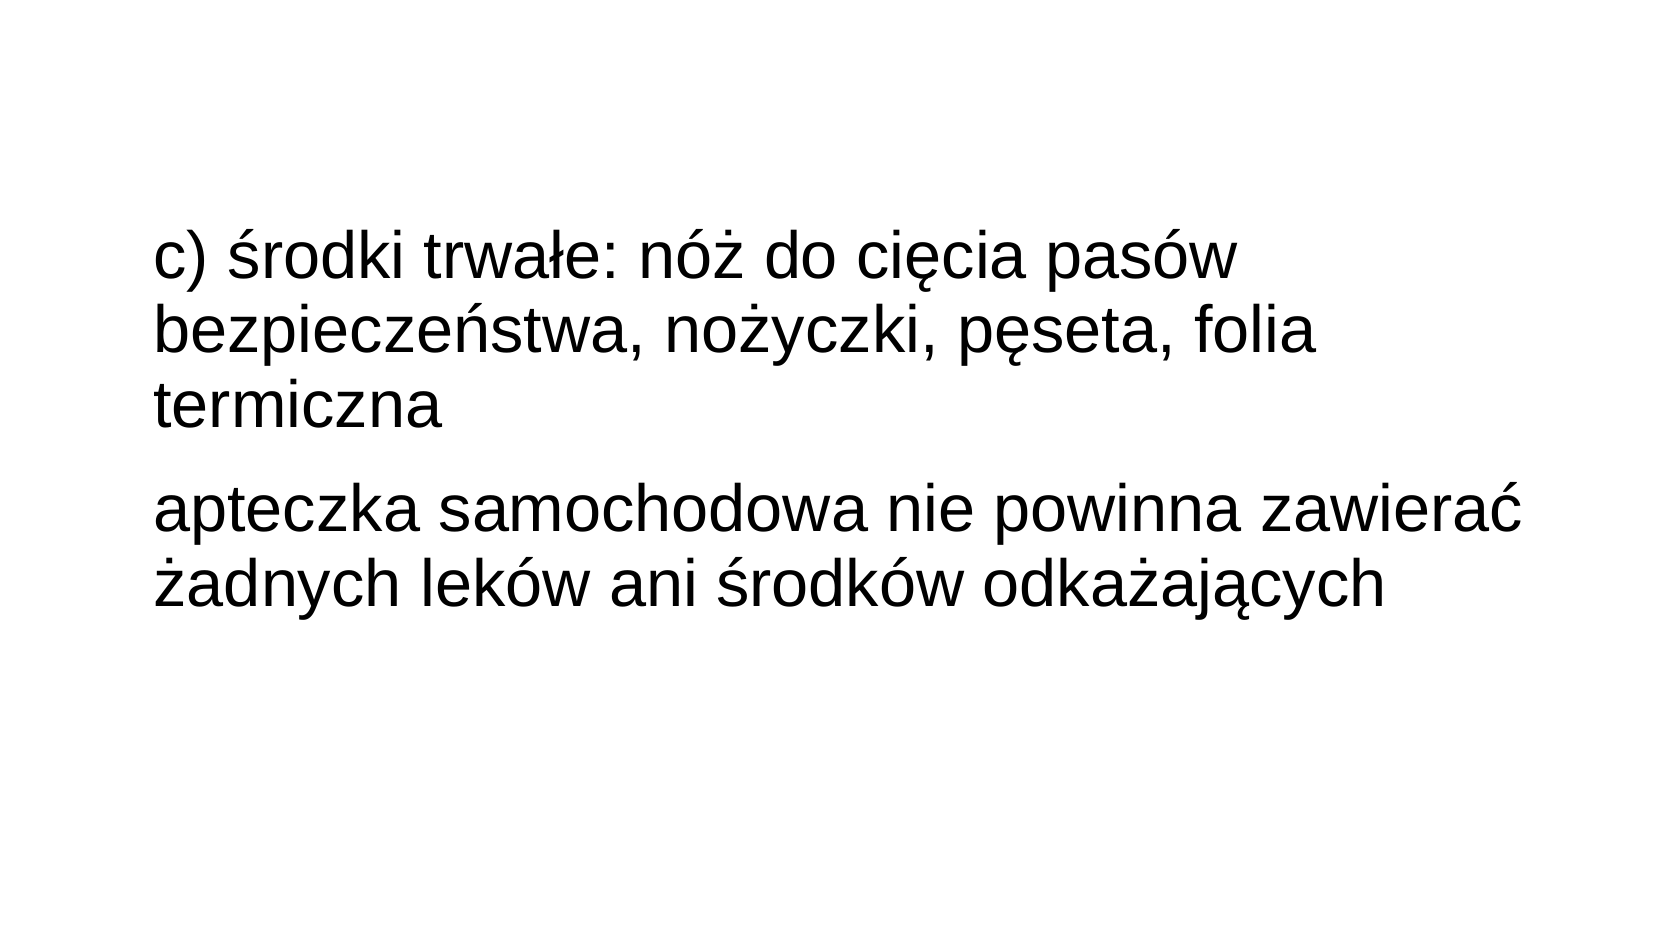

#
c) środki trwałe: nóż do cięcia pasów bezpieczeństwa, nożyczki, pęseta, folia termiczna
apteczka samochodowa nie powinna zawierać żadnych leków ani środków odkażających